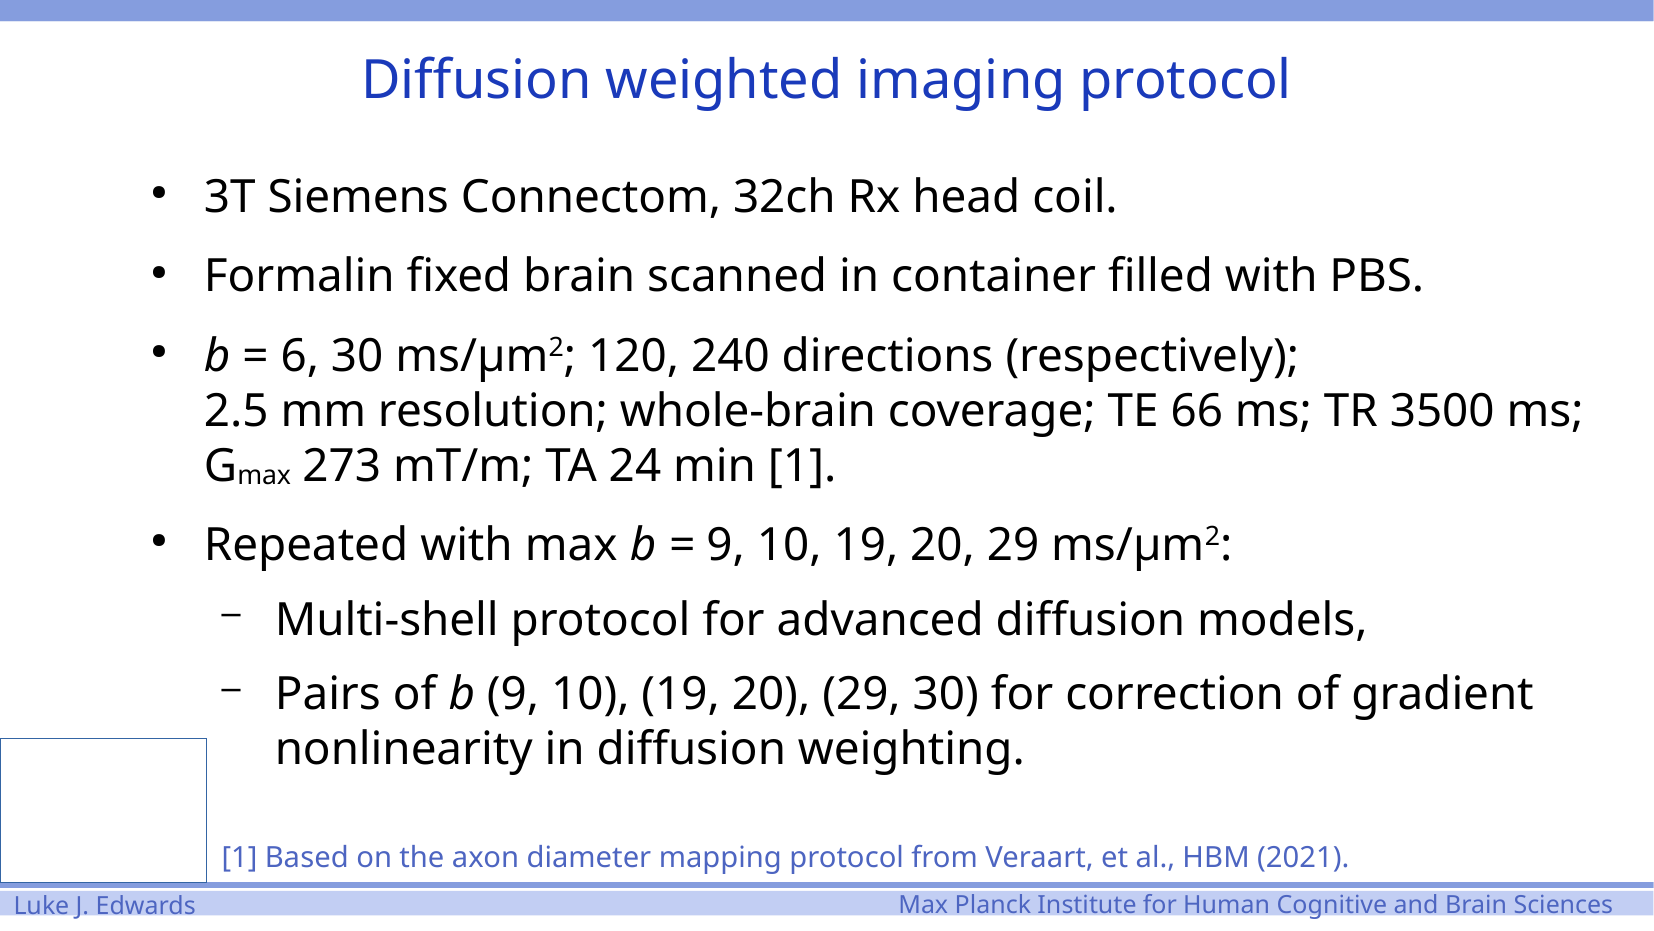

# Diffusion weighted imaging protocol
3T Siemens Connectom, 32ch Rx head coil.
Formalin fixed brain scanned in container filled with PBS.
b = 6, 30 ms/µm2; 120, 240 directions (respectively); 2.5 mm resolution; whole-brain coverage; TE 66 ms; TR 3500 ms; Gmax 273 mT/m; TA 24 min [1].
Repeated with max b = 9, 10, 19, 20, 29 ms/µm2:
Multi-shell protocol for advanced diffusion models,
Pairs of b (9, 10), (19, 20), (29, 30) for correction of gradient nonlinearity in diffusion weighting.
[1] Based on the axon diameter mapping protocol from Veraart, et al., HBM (2021).